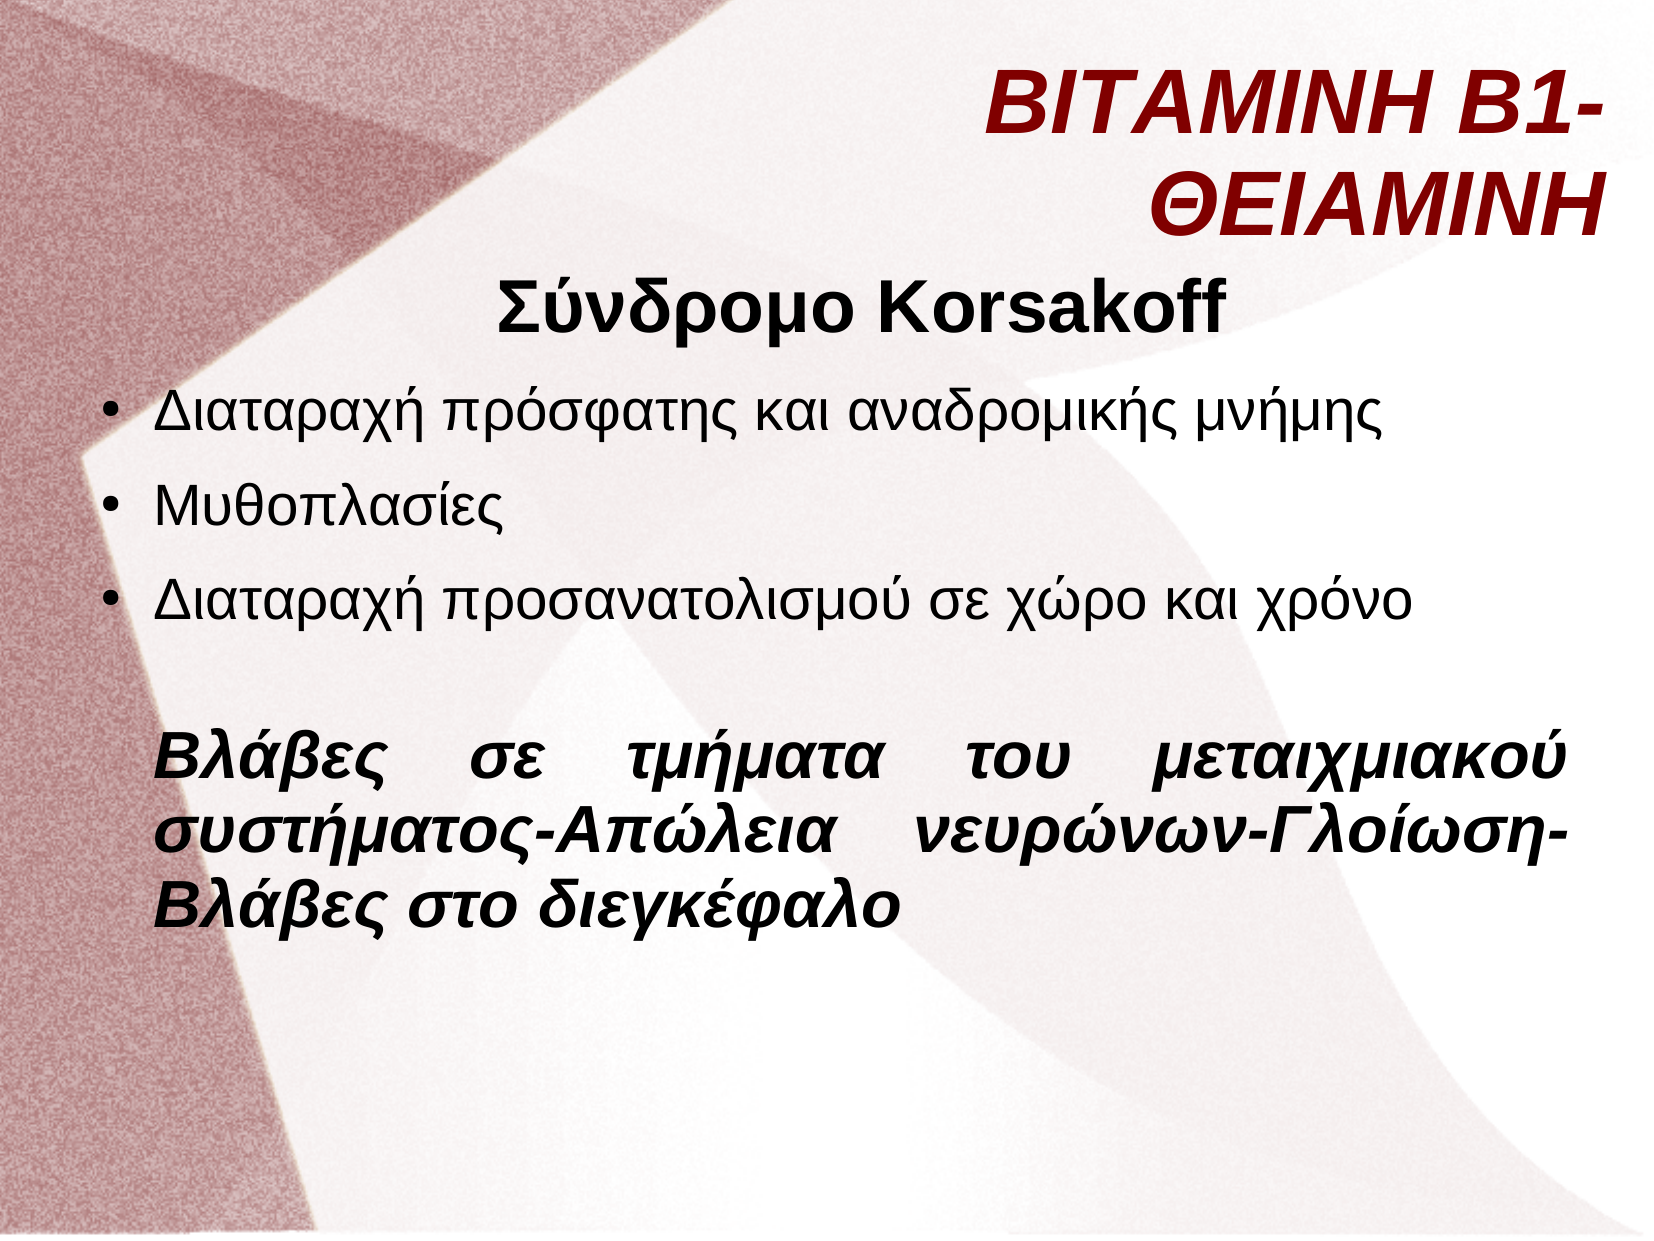

# ΒΙΤΑΜΙΝΗ Β1-ΘΕΙΑΜΙΝΗ
Σύνδρομο Korsakoff
Διαταραχή πρόσφατης και αναδρομικής μνήμης
Μυθοπλασίες
Διαταραχή προσανατολισμού σε χώρο και χρόνο
Βλάβες σε τμήματα του μεταιχμιακού συστήματος-Απώλεια νευρώνων-Γλοίωση-Βλάβες στο διεγκέφαλο